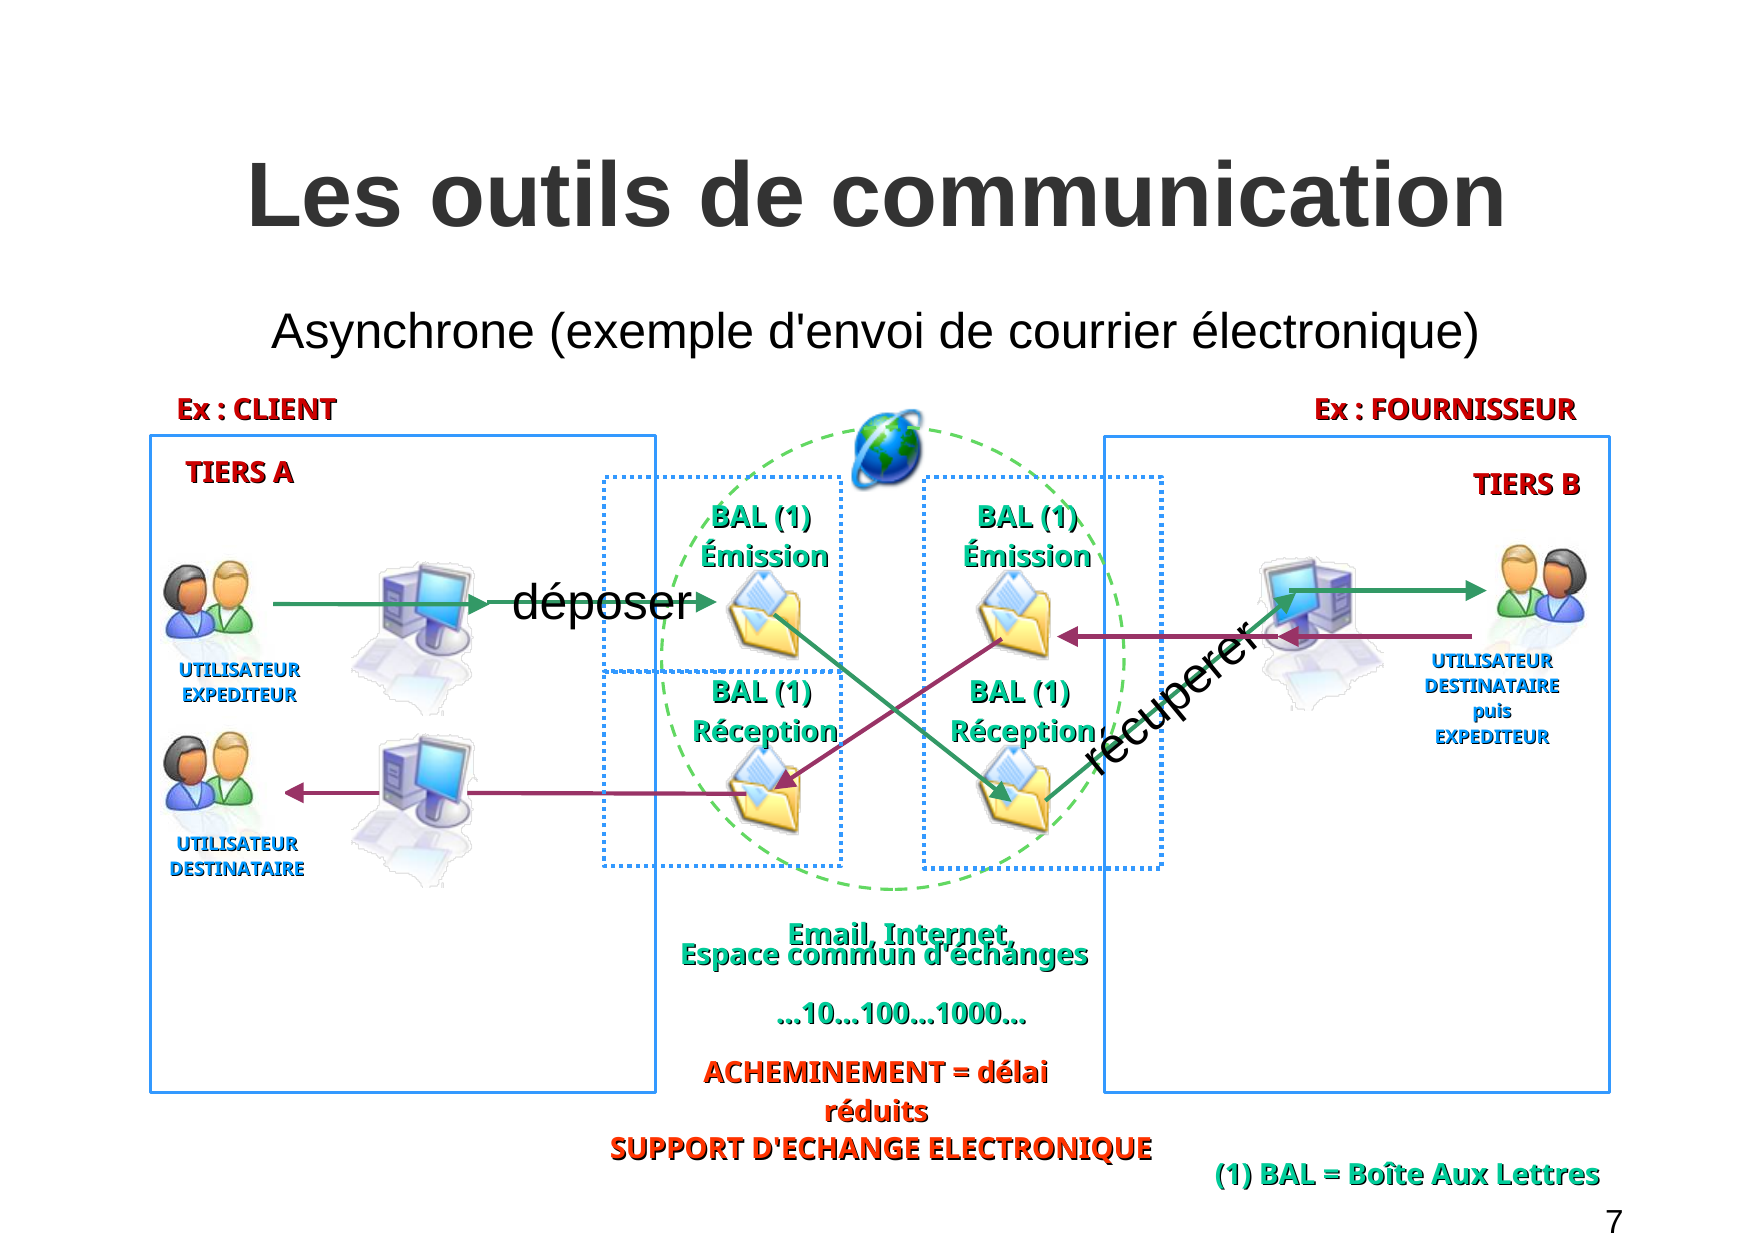

# Les outils de communication
Asynchrone (exemple d'envoi de courrier électronique)
Ex : CLIENT
Ex : FOURNISSEUR
TIERS A
TIERS B
BAL (1)
Émission
BAL (1)
Émission
récuperer
déposer
UTILISATEUR
DESTINATAIRE
puis
EXPEDITEUR
UTILISATEUR
EXPEDITEUR
BAL (1)
Réception
BAL (1)
Réception
UTILISATEUR
DESTINATAIRE
Email, Internet,
…10…100…1000…
Espace commun d'échanges
ACHEMINEMENT = délai
réduits
SUPPORT D'ECHANGE ELECTRONIQUE
(1) BAL = Boîte Aux Lettres